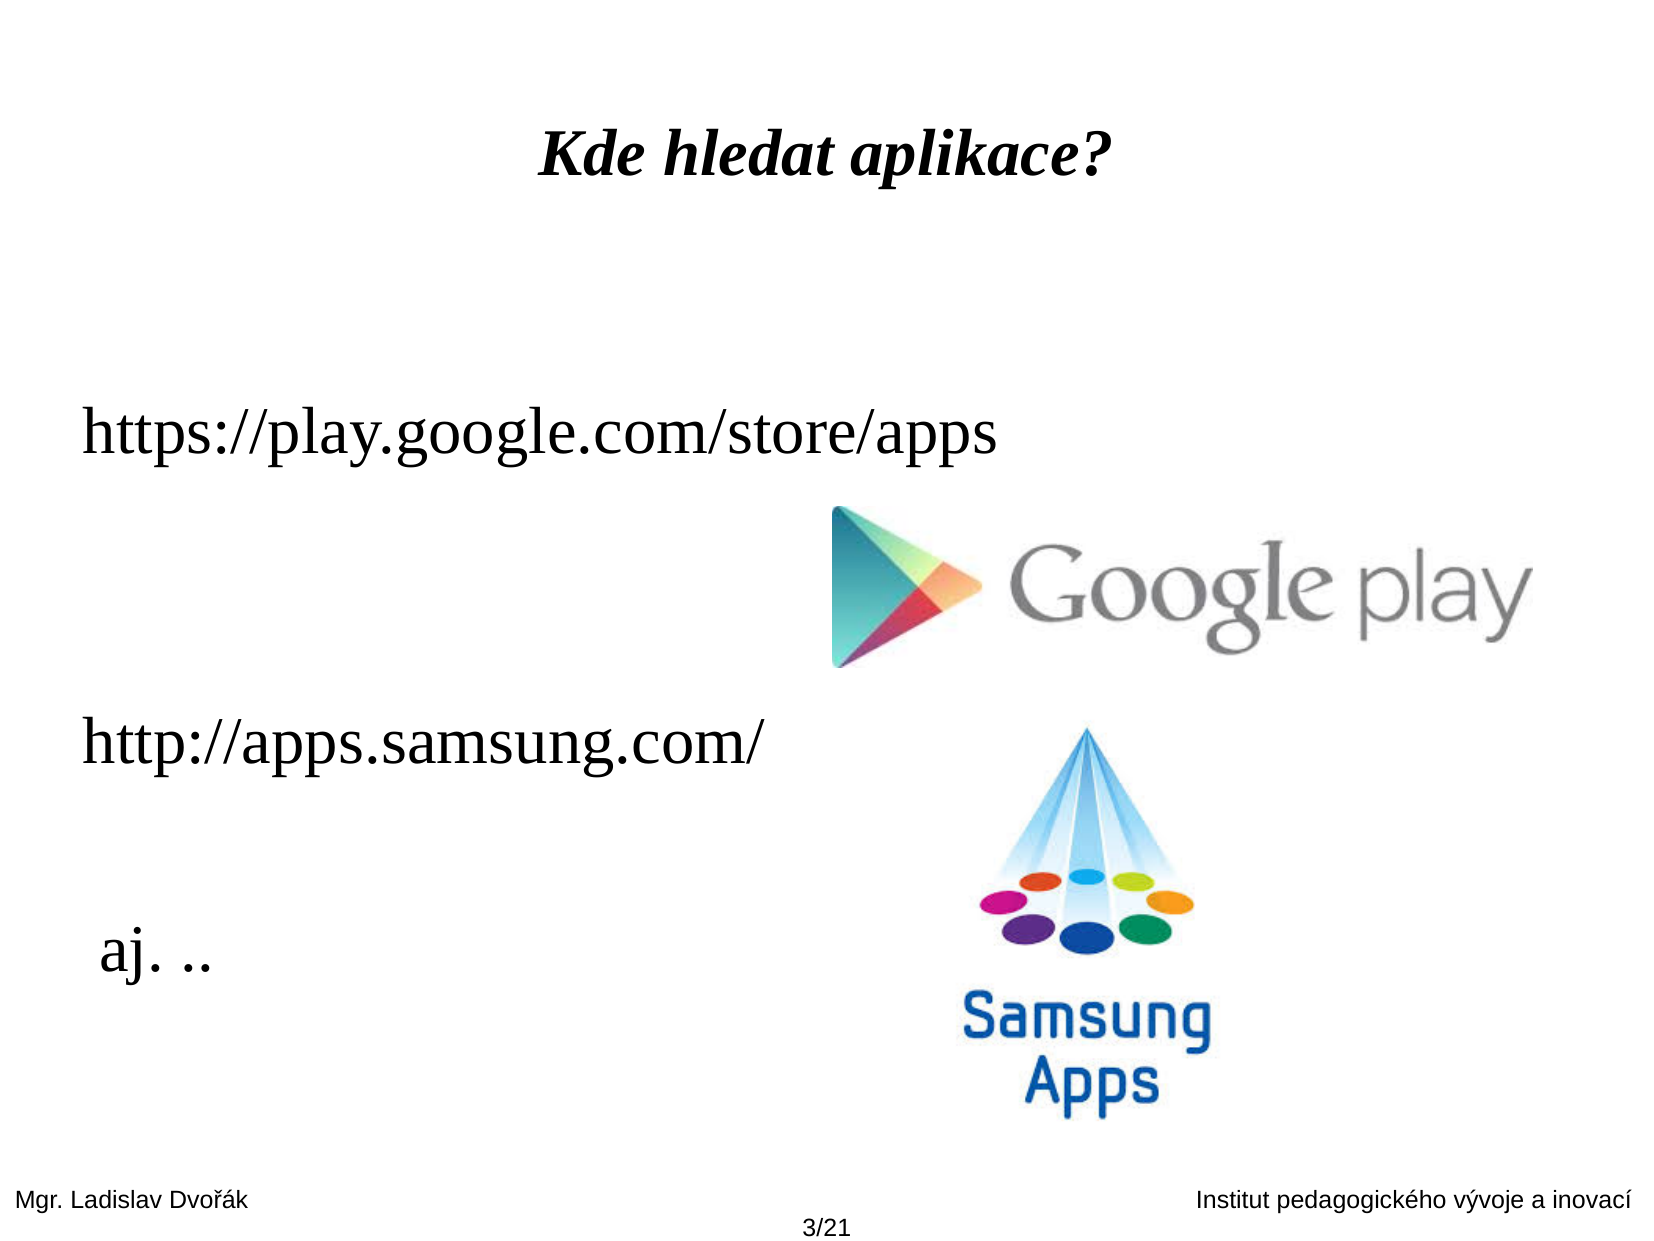

# Kde hledat aplikace?
https://play.google.com/store/apps
http://apps.samsung.com/
 aj. ..
Mgr. Ladislav Dvořák													Institut pedagogického vývoje a inovací
3/21